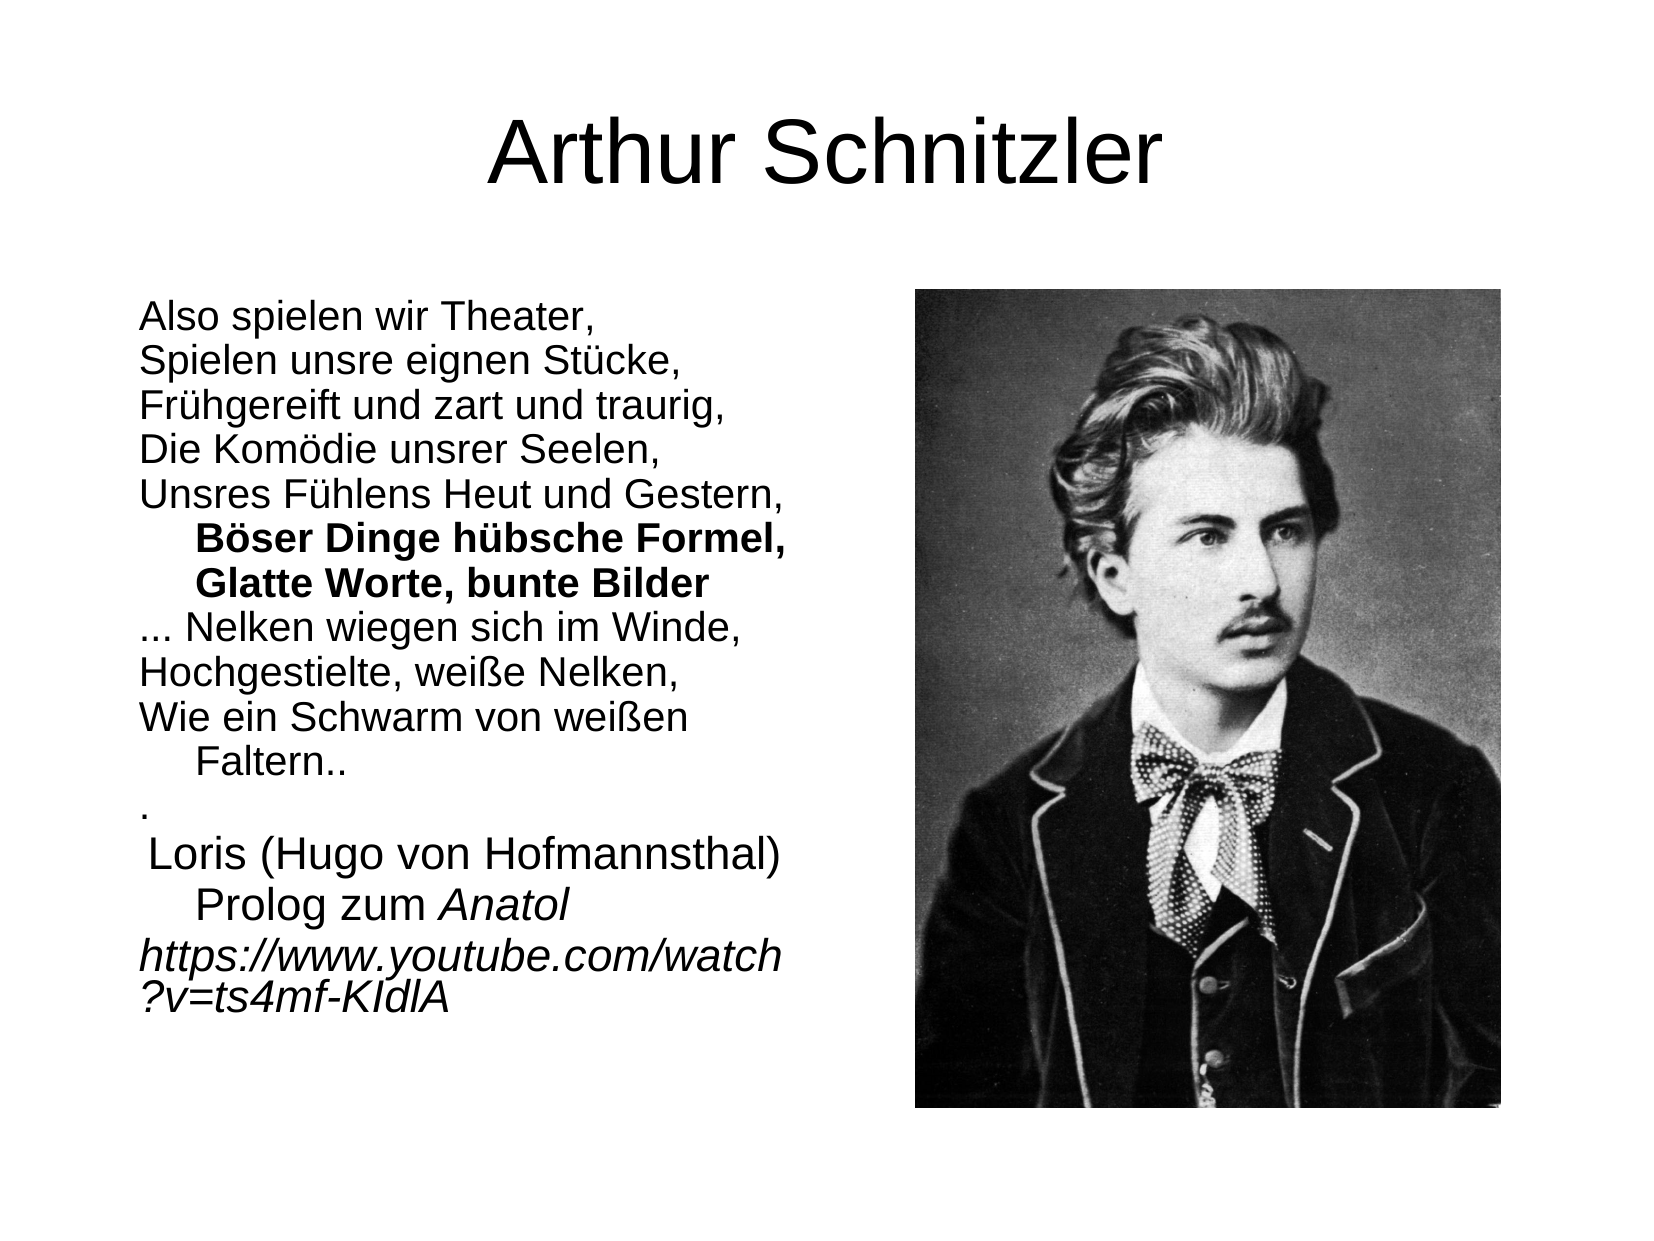

# Arthur Schnitzler
Also spielen wir Theater,
Spielen unsre eignen Stücke,
Frühgereift und zart und traurig,
Die Komödie unsrer Seelen,
Unsres Fühlens Heut und Gestern, Böser Dinge hübsche Formel, Glatte Worte, bunte Bilder
... Nelken wiegen sich im Winde,
Hochgestielte, weiße Nelken,
Wie ein Schwarm von weißen Faltern..
.
Loris (Hugo von Hofmannsthal) Prolog zum Anatol
https://www.youtube.com/watch?v=ts4mf-KIdlA